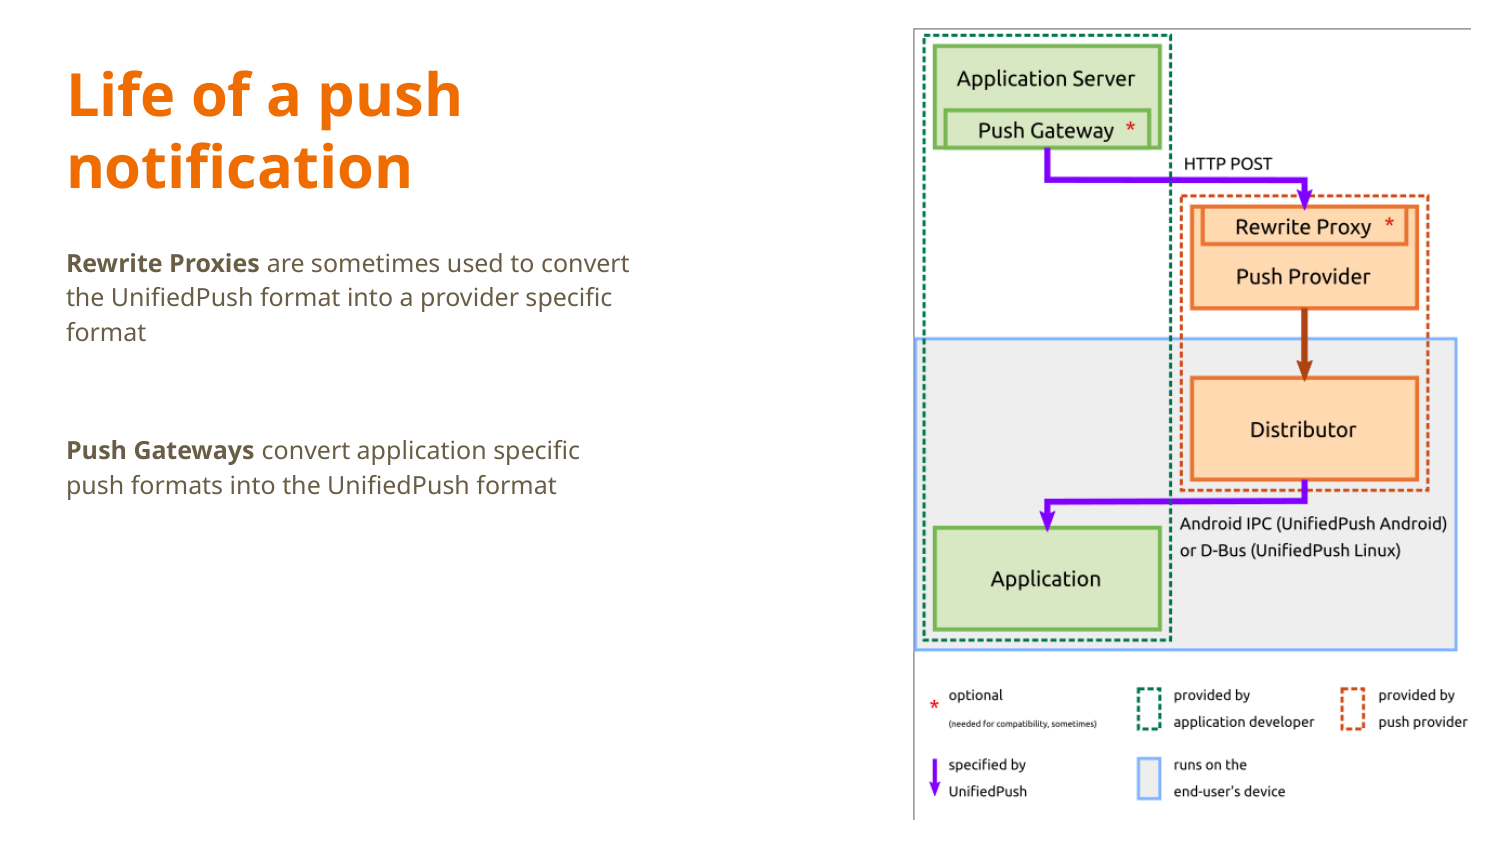

# Life of a push notification
Rewrite Proxies are sometimes used to convert the UnifiedPush format into a provider specific format
Push Gateways convert application specific push formats into the UnifiedPush format